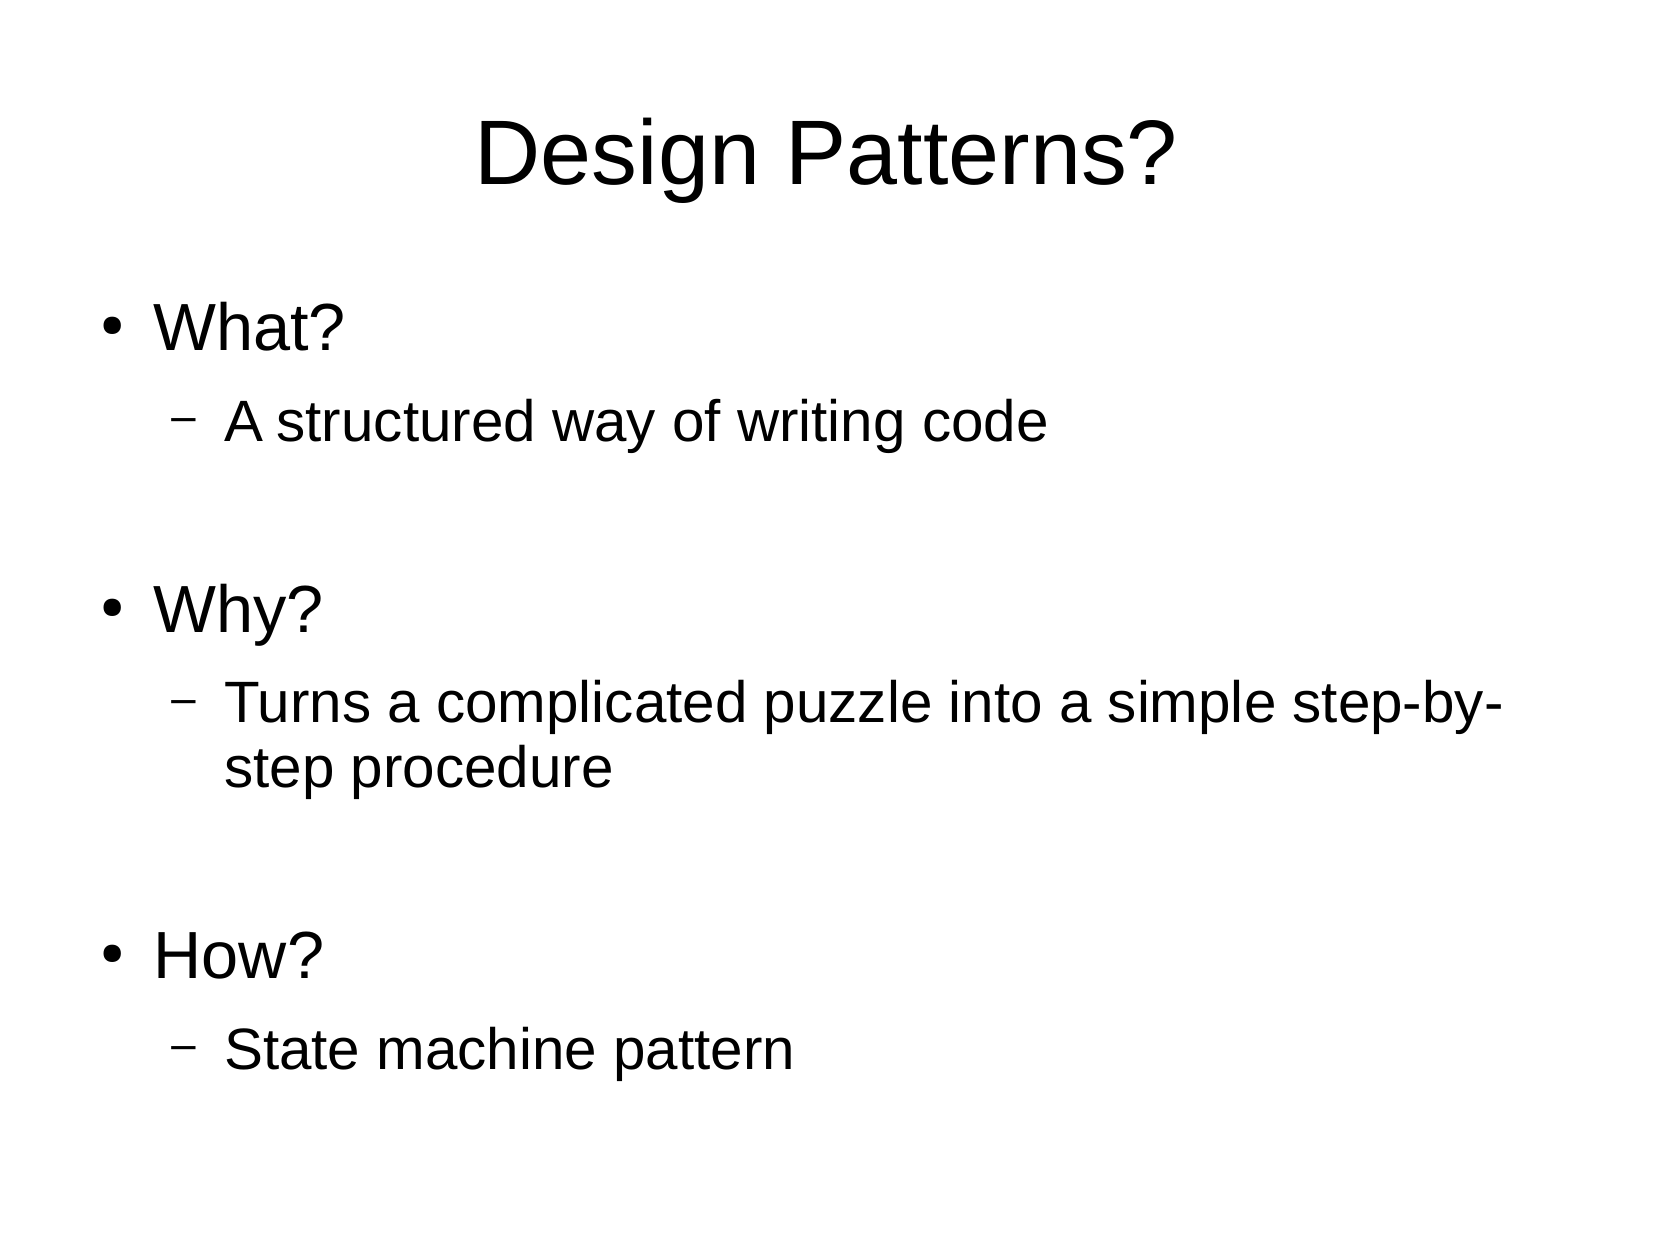

# Design Patterns?
What?
A structured way of writing code
Why?
Turns a complicated puzzle into a simple step-by-step procedure
How?
State machine pattern